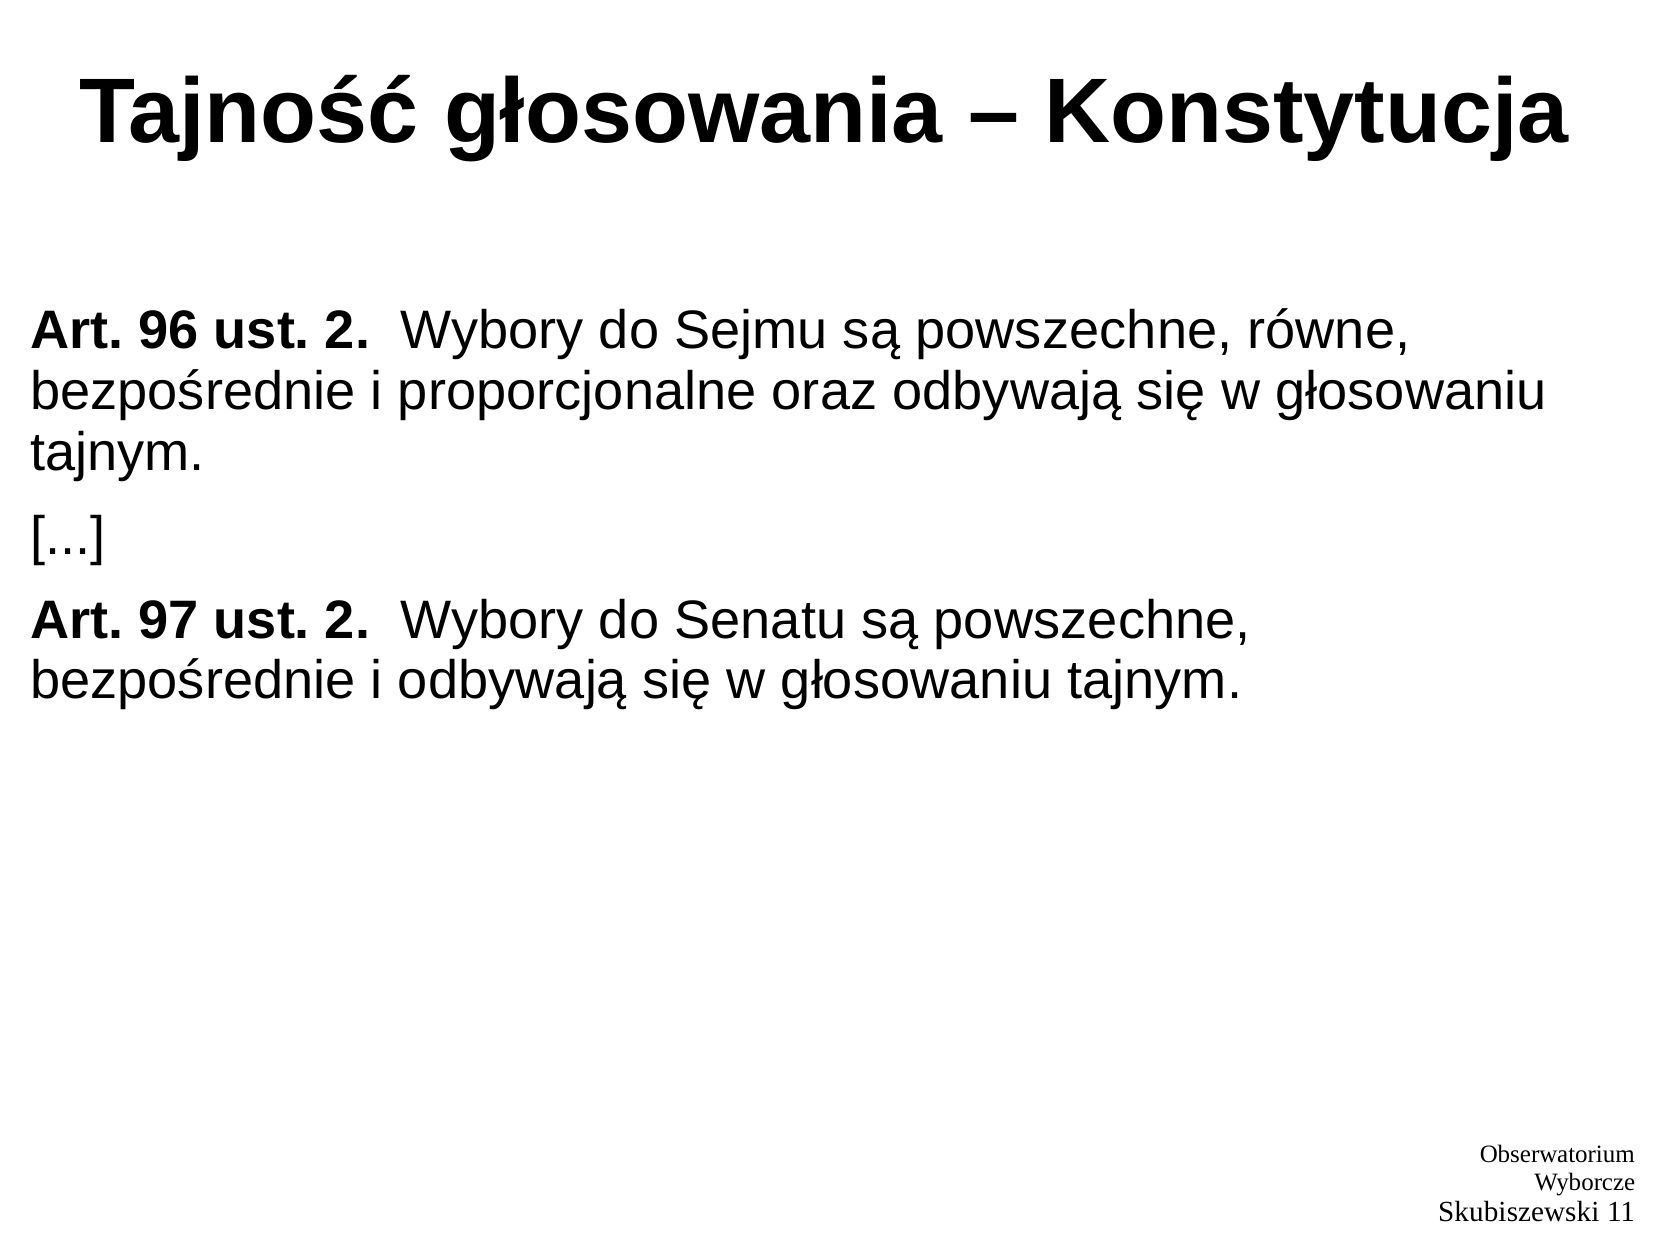

# Tajność głosowania – Konstytucja
Art. 96 ust. 2. Wybory do Sejmu są powszechne, równe, bezpośrednie i proporcjonalne oraz odbywają się w głosowaniu tajnym.
[...]
Art. 97 ust. 2. Wybory do Senatu są powszechne, bezpośrednie i odbywają się w głosowaniu tajnym.
11